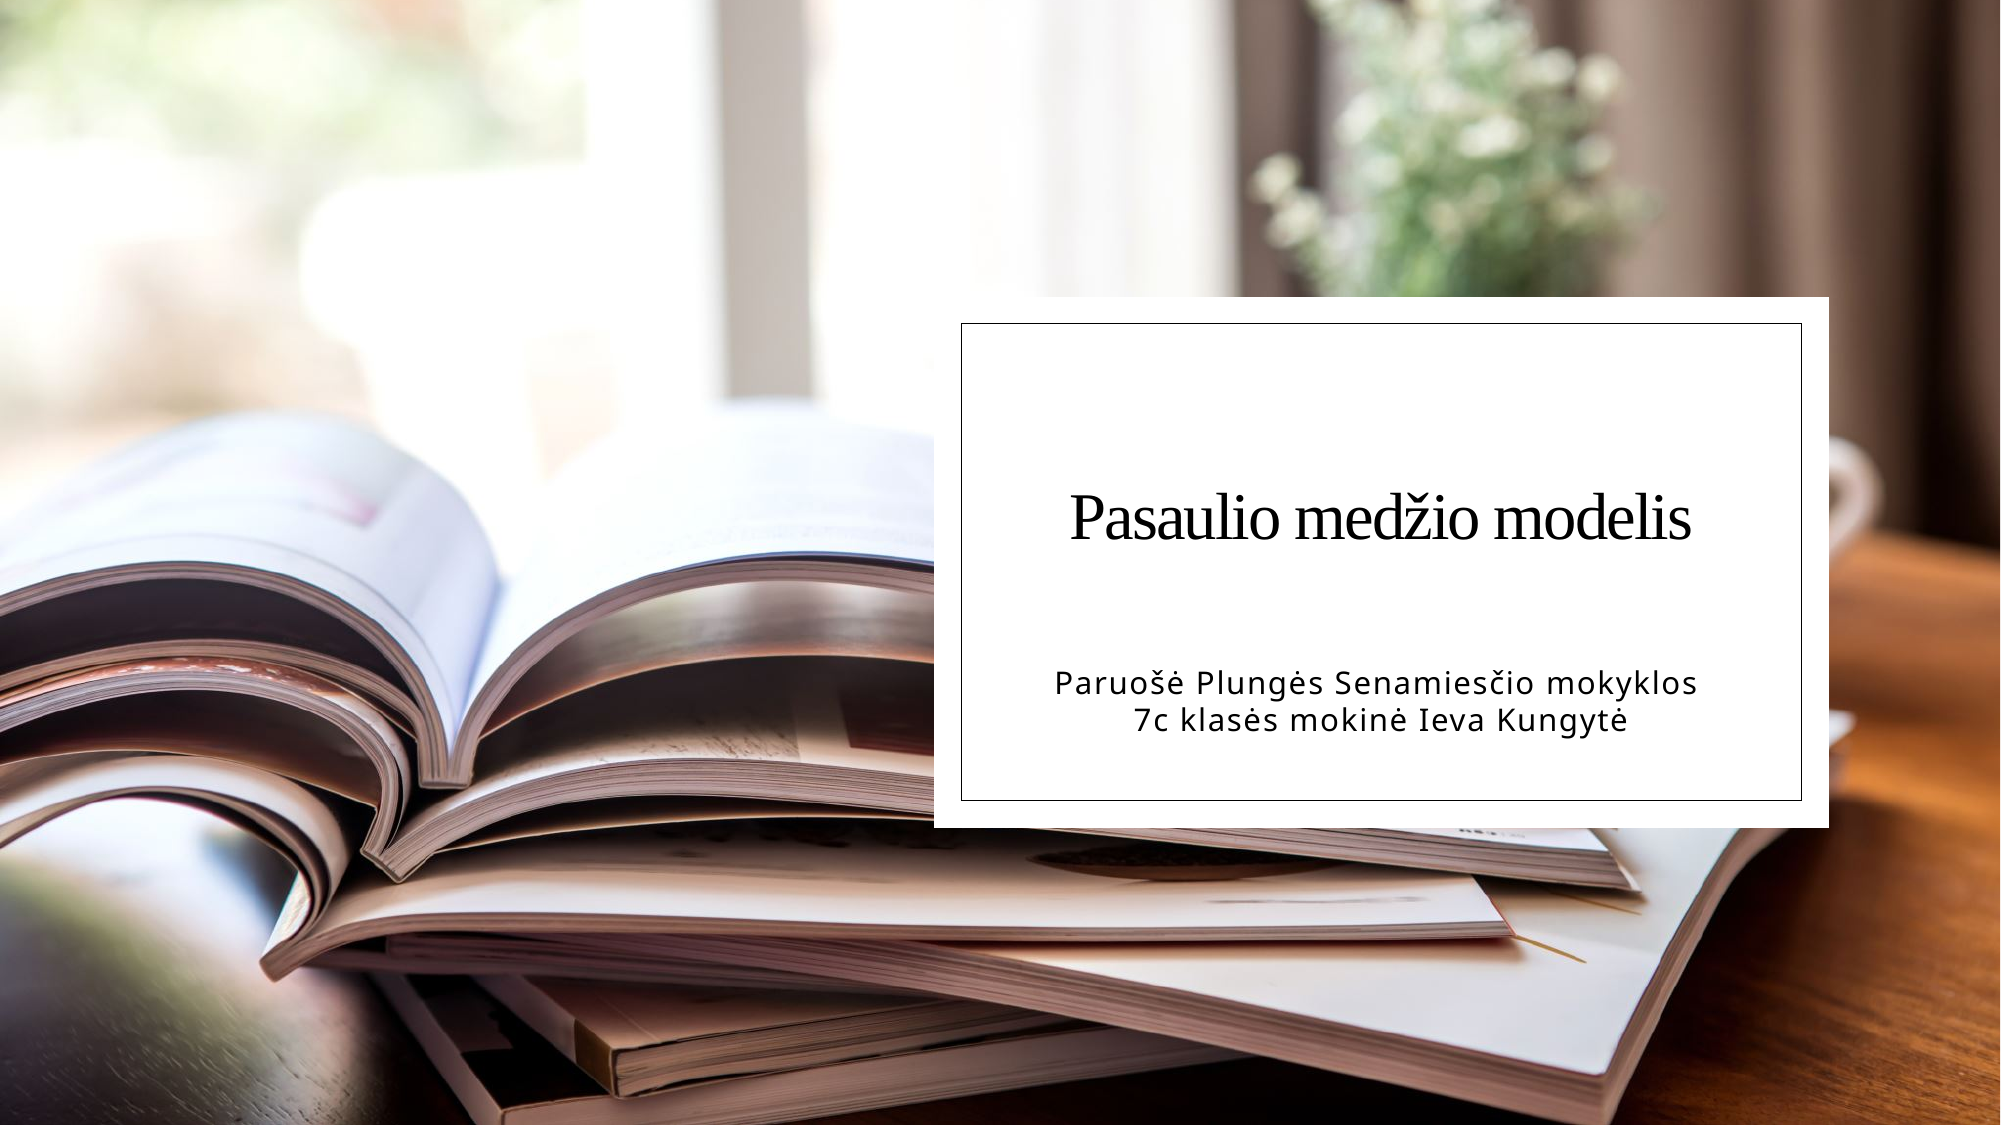

# Pasaulio medžio modelis
Paruošė Plungės Senamiesčio mokyklos
7c klasės mokinė Ieva Kungytė